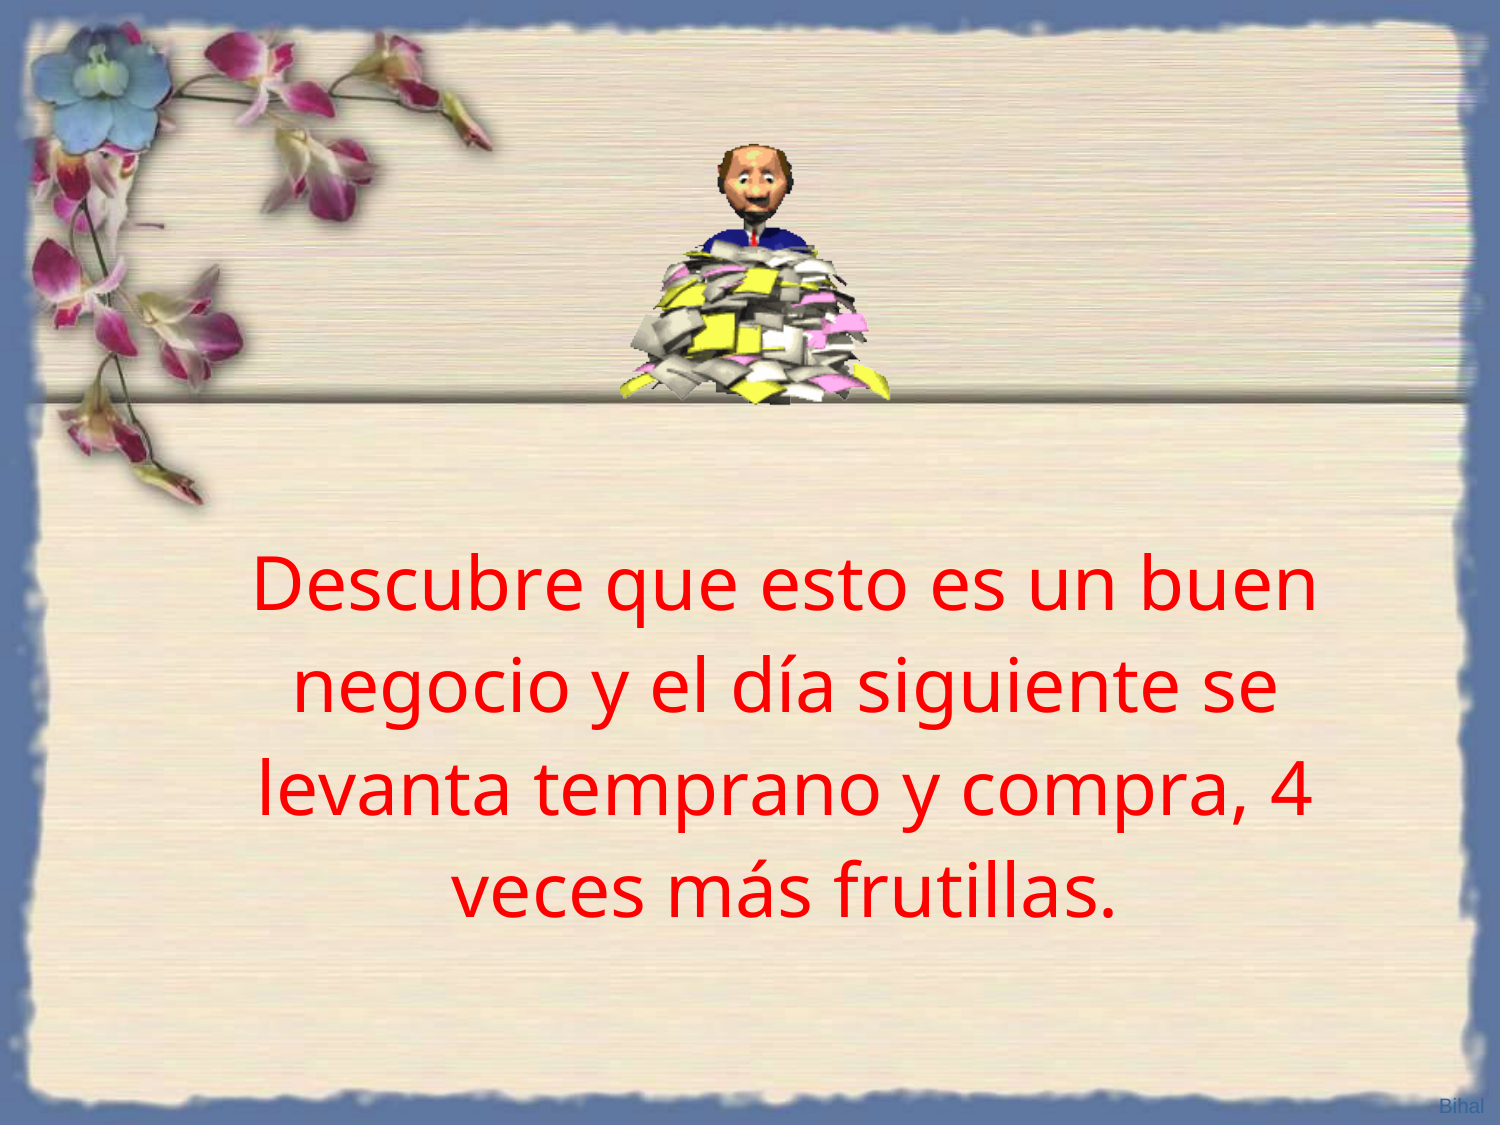

# Descubre que esto es un buen negocio y el día siguiente se levanta temprano y compra, 4 veces más frutillas.
Bihal